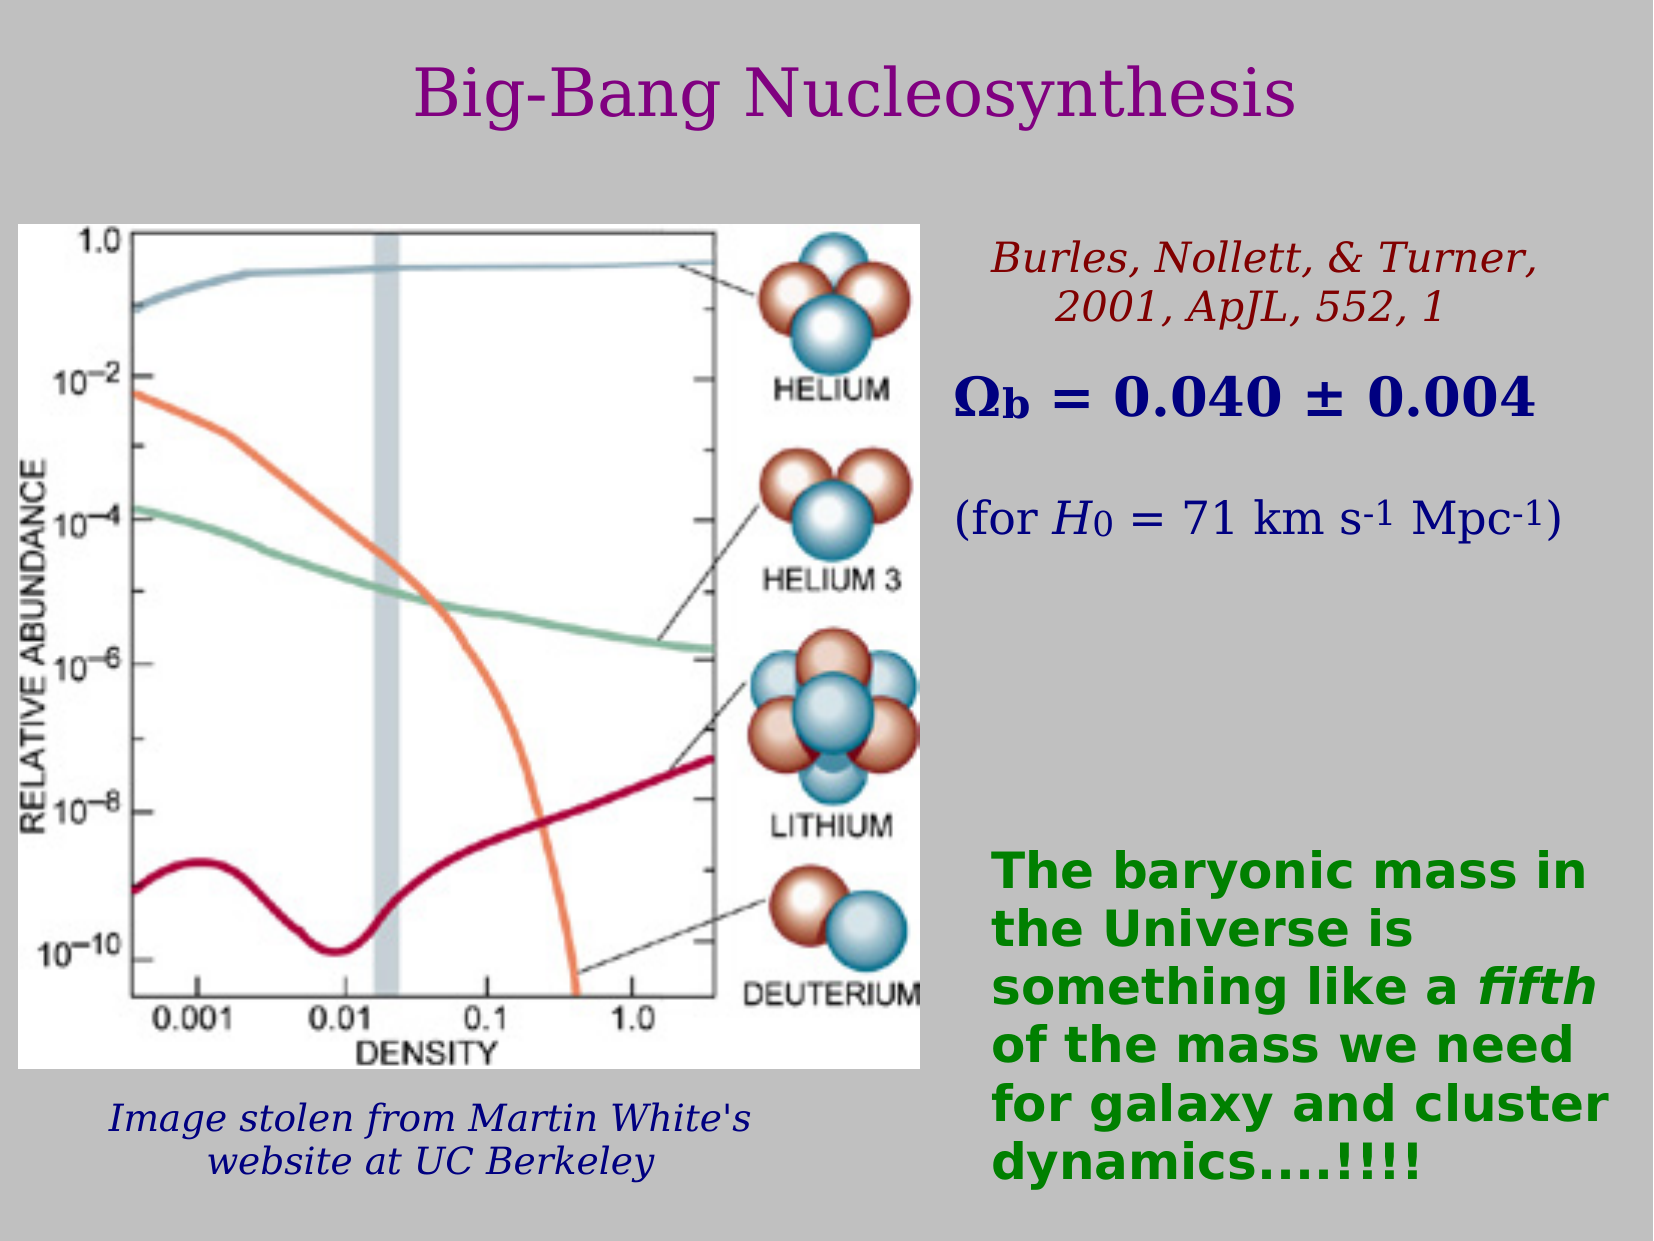

Big-Bang Nucleosynthesis
Burles, Nollett, & Turner, 2001, ApJL, 552, 1
Ωb = 0.040 ± 0.004
(for H0 = 71 km s-1 Mpc-1)
The baryonic mass in the Universe is something like a fifth of the mass we need for galaxy and cluster dynamics....!!!!
Image stolen from Martin White's
website at UC Berkeley